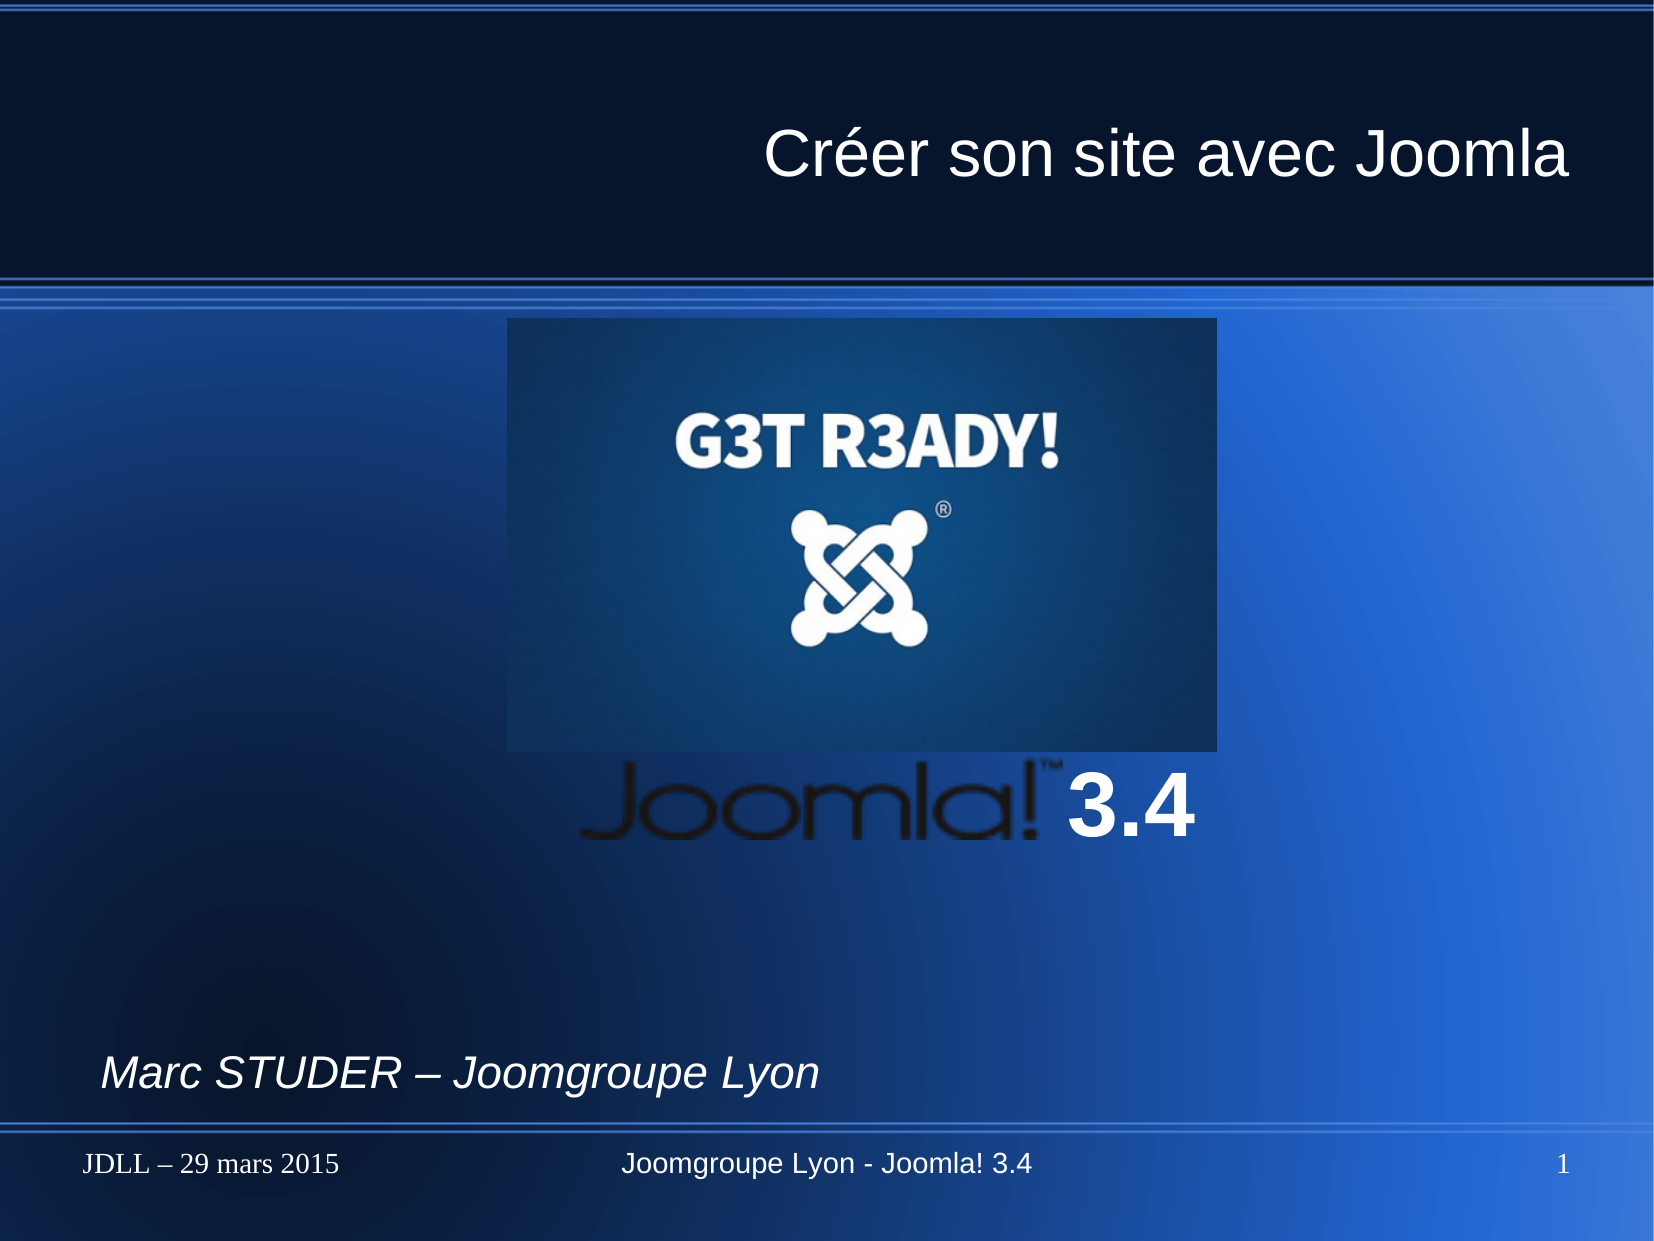

# Créer son site avec Joomla
 3.4
Marc STUDER – Joomgroupe Lyon
29/03/2015
Joomgroupe Lyon - Joomla! 3.4
1